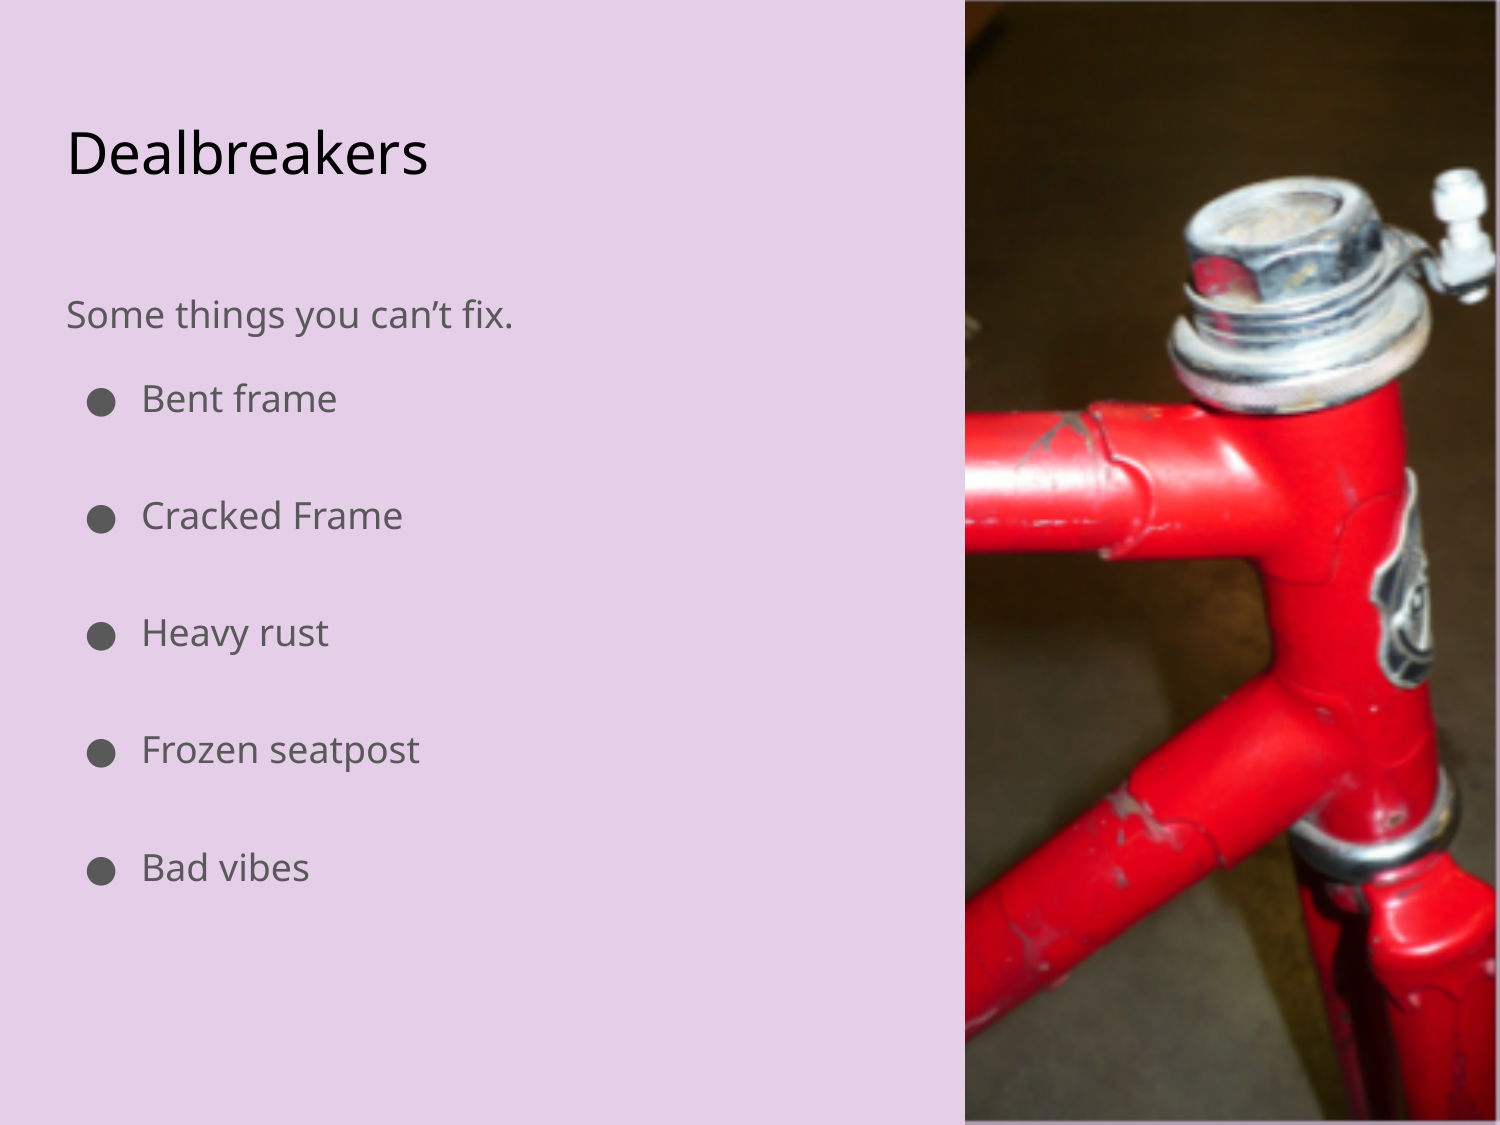

# Dealbreakers
Some things you can’t fix.
Bent frame
Cracked Frame
Heavy rust
Frozen seatpost
Bad vibes